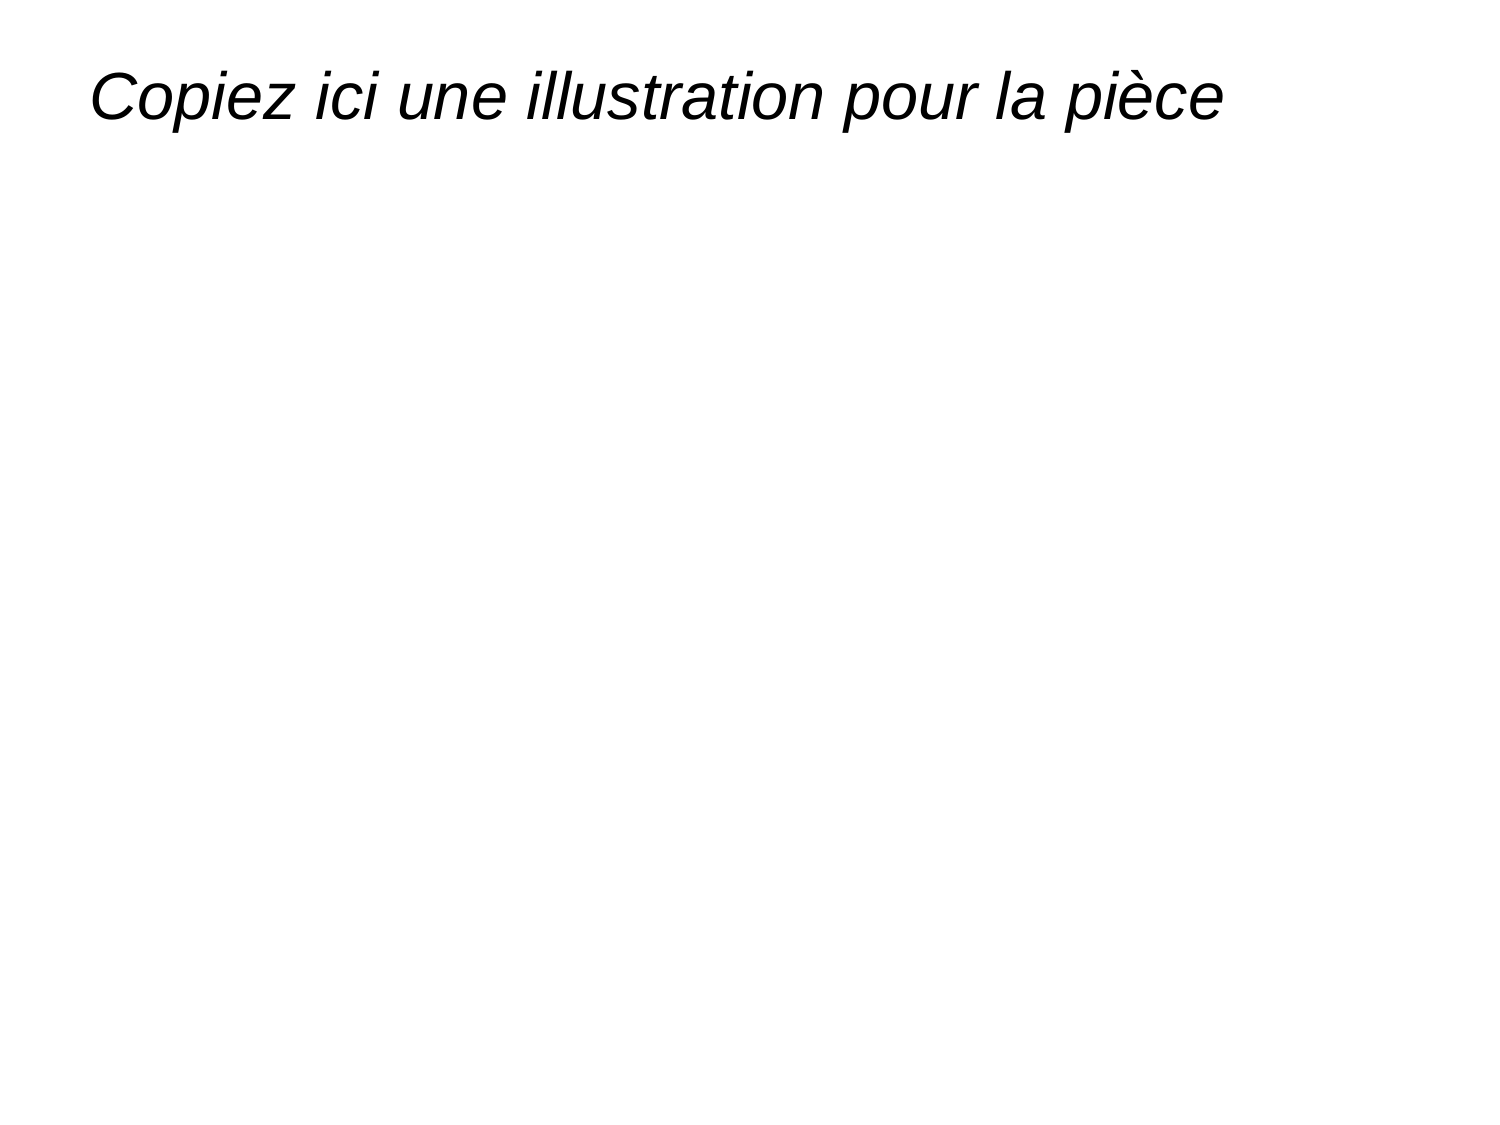

# Copiez ici une illustration pour la pièce